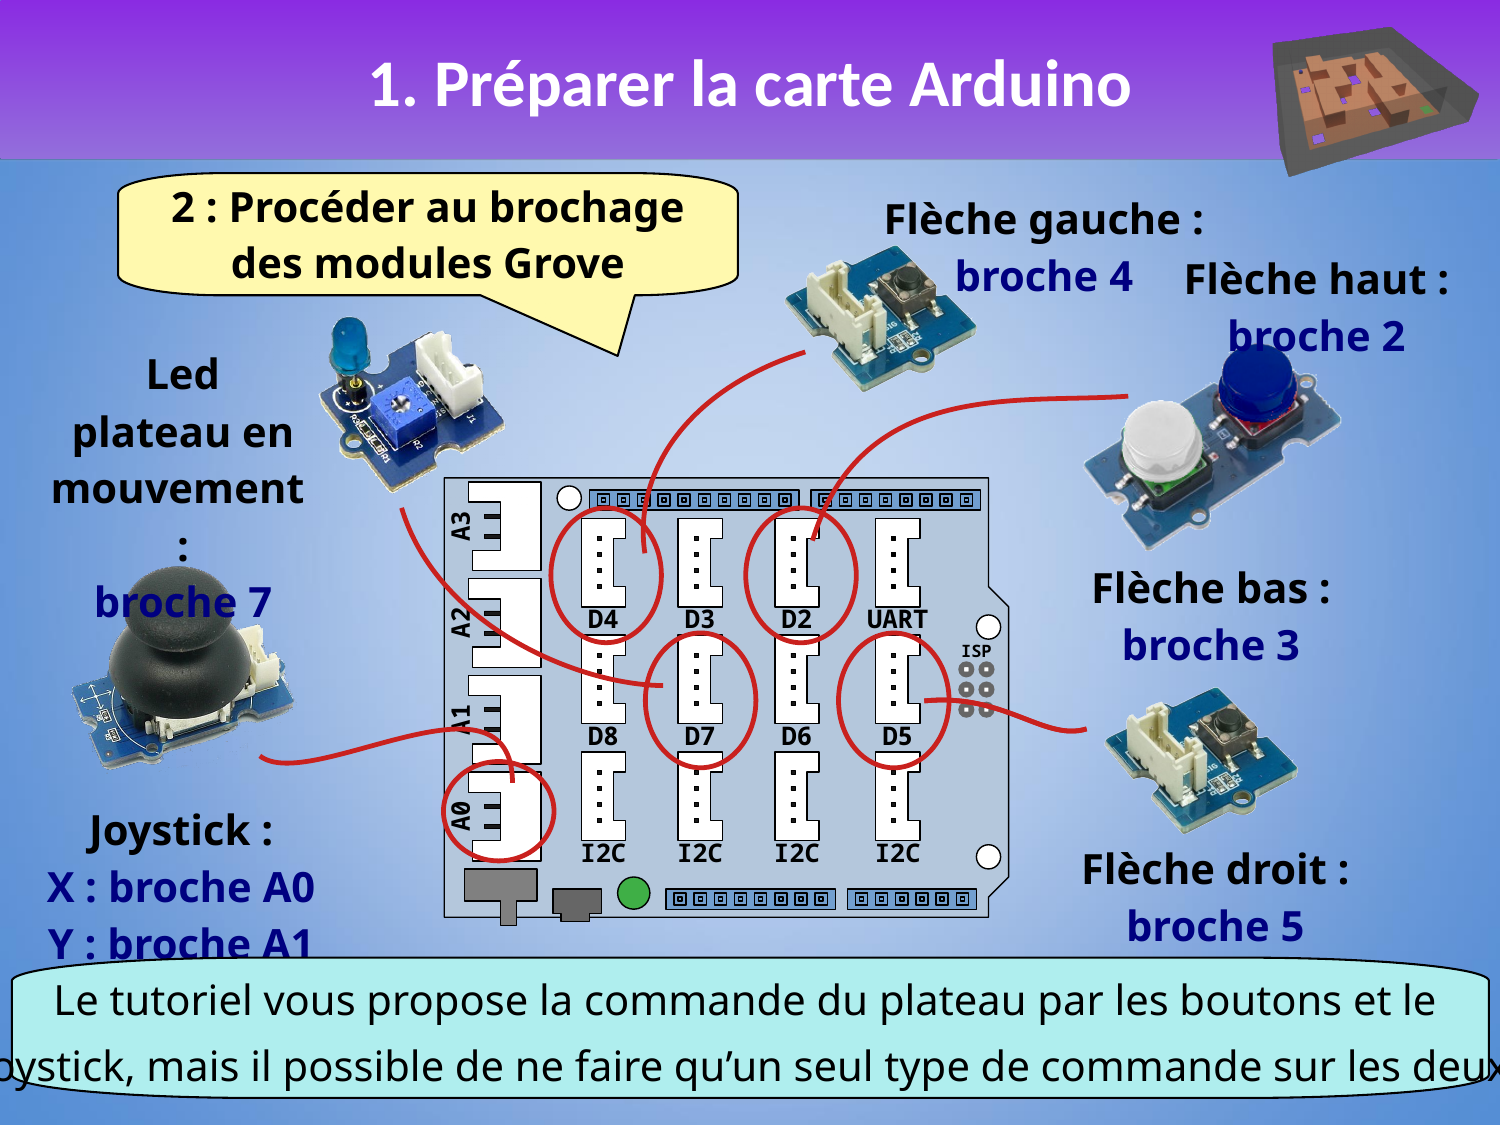

1. Préparer la carte Arduino
2 : Procéder au brochage
des modules Grove
Flèche gauche :
broche 4
Flèche haut :
broche 2
Led
plateau en mouvement :
broche 7
Flèche bas :
broche 3
Joystick :
X : broche A0
Y : broche A1
Flèche droit :
broche 5
Le tutoriel vous propose la commande du plateau par les boutons et le
joystick, mais il possible de ne faire qu’un seul type de commande sur les deux.